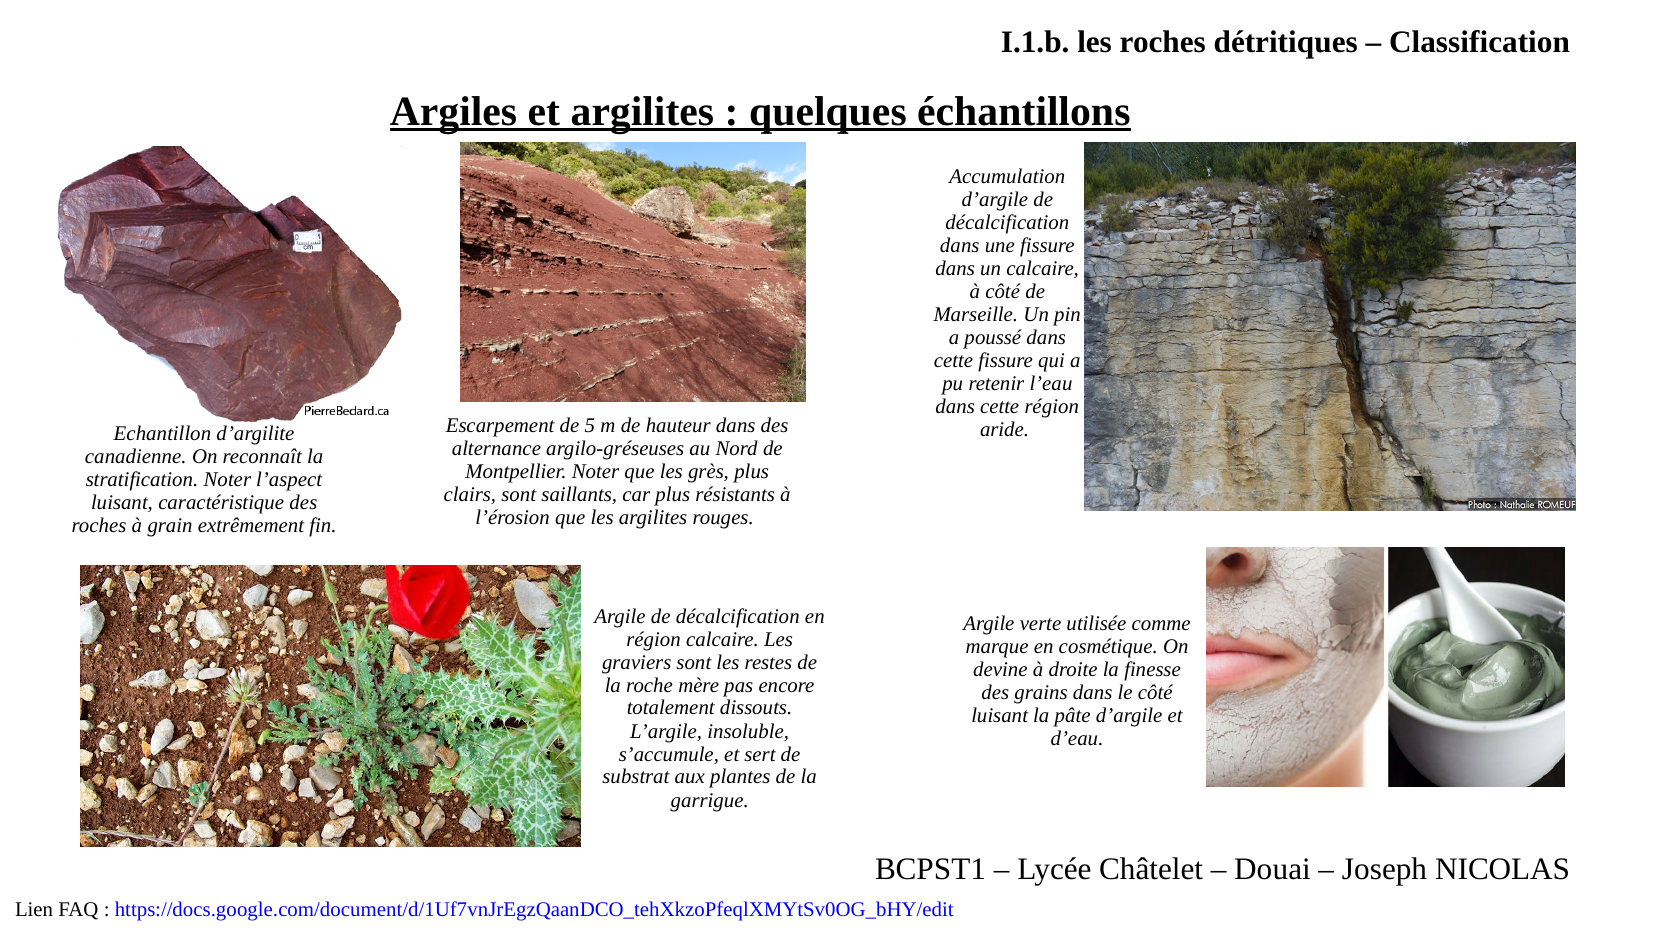

I.1.b. les roches détritiques – Classification
				Argiles et argilites : quelques échantillons
Accumulation d’argile de décalcification dans une fissure dans un calcaire, à côté de Marseille. Un pin a poussé dans cette fissure qui a pu retenir l’eau dans cette région aride.
Escarpement de 5 m de hauteur dans des alternance argilo-gréseuses au Nord de Montpellier. Noter que les grès, plus clairs, sont saillants, car plus résistants à l’érosion que les argilites rouges.
Echantillon d’argilite canadienne. On reconnaît la stratification. Noter l’aspect luisant, caractéristique des roches à grain extrêmement fin.
Argile de décalcification en région calcaire. Les graviers sont les restes de la roche mère pas encore totalement dissouts. L’argile, insoluble, s’accumule, et sert de substrat aux plantes de la garrigue.
Argile verte utilisée comme marque en cosmétique. On devine à droite la finesse des grains dans le côté luisant la pâte d’argile et d’eau.
BCPST1 – Lycée Châtelet – Douai – Joseph NICOLAS
Lien FAQ : https://docs.google.com/document/d/1Uf7vnJrEgzQaanDCO_tehXkzoPfeqlXMYtSv0OG_bHY/edit